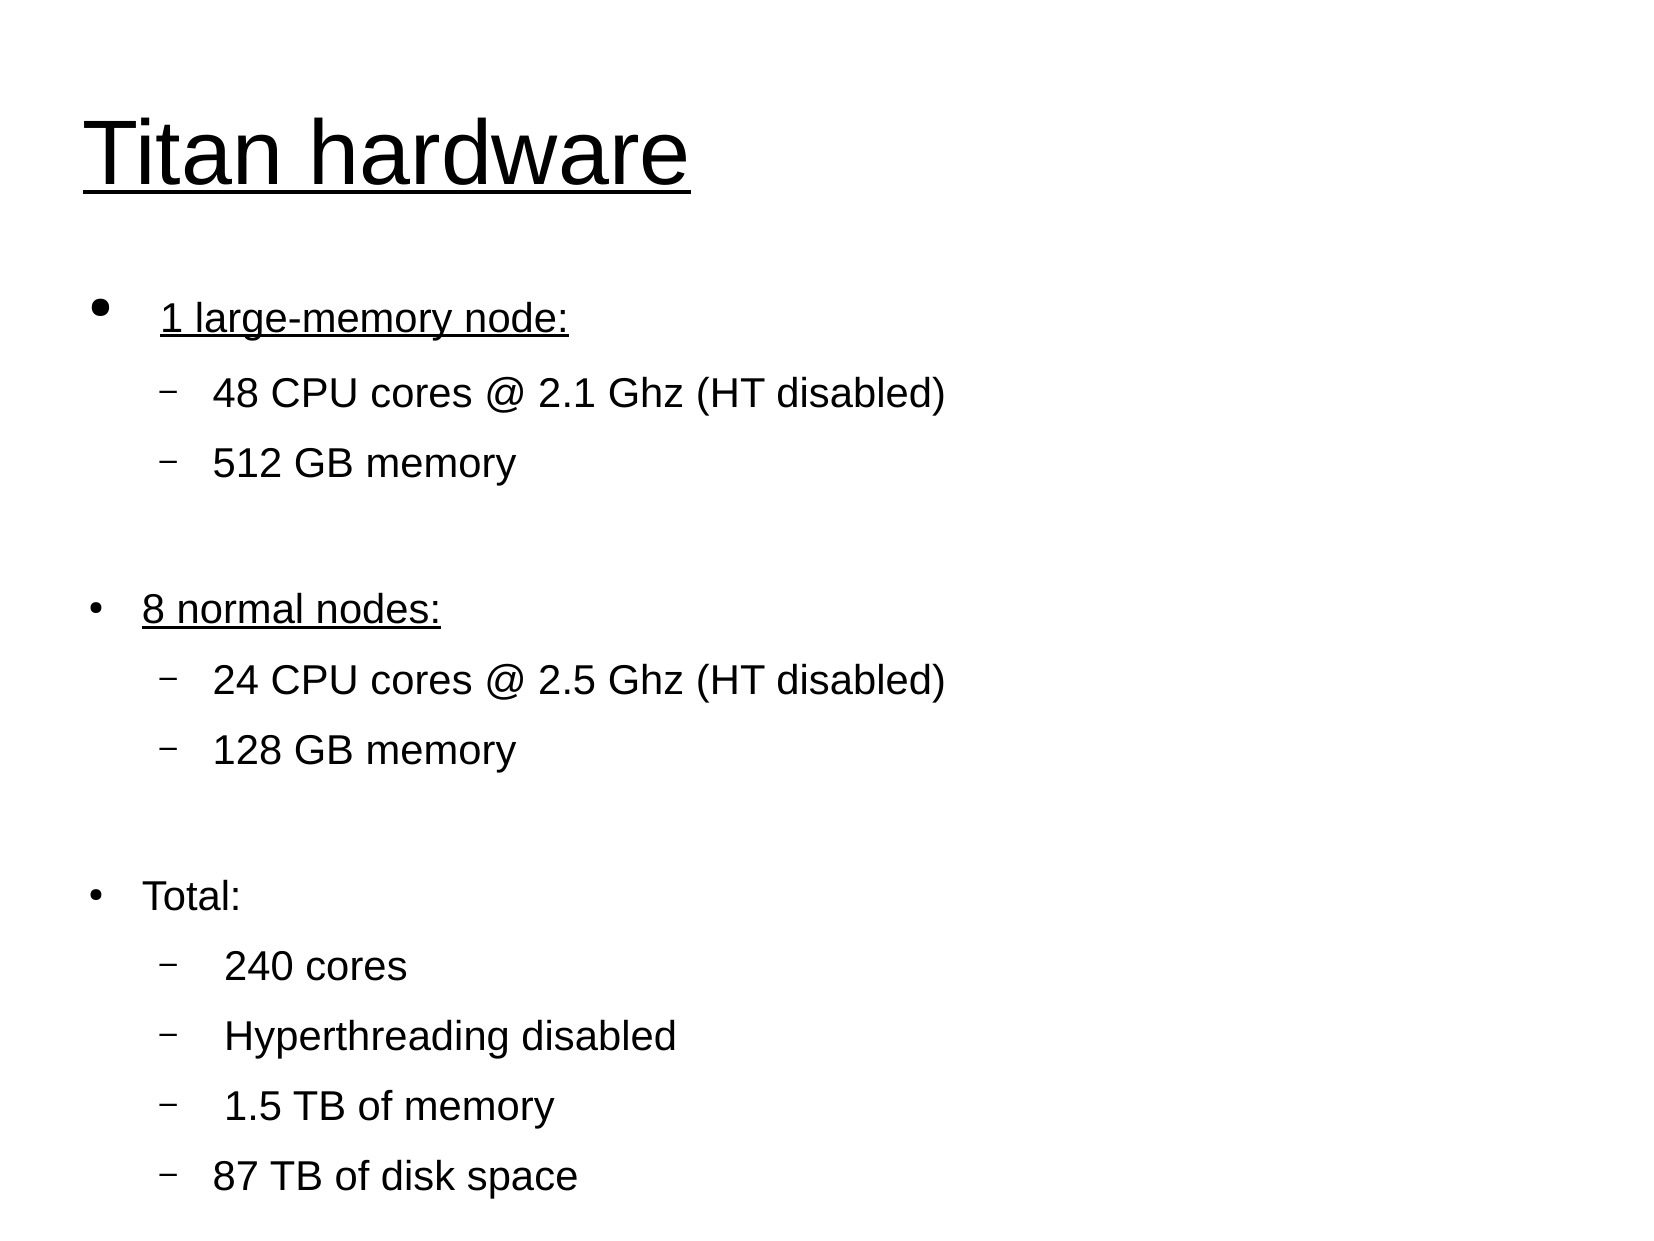

# Titan hardware
 1 large-memory node:
48 CPU cores @ 2.1 Ghz (HT disabled)
512 GB memory
8 normal nodes:
24 CPU cores @ 2.5 Ghz (HT disabled)
128 GB memory
Total:
 240 cores
 Hyperthreading disabled
 1.5 TB of memory
87 TB of disk space